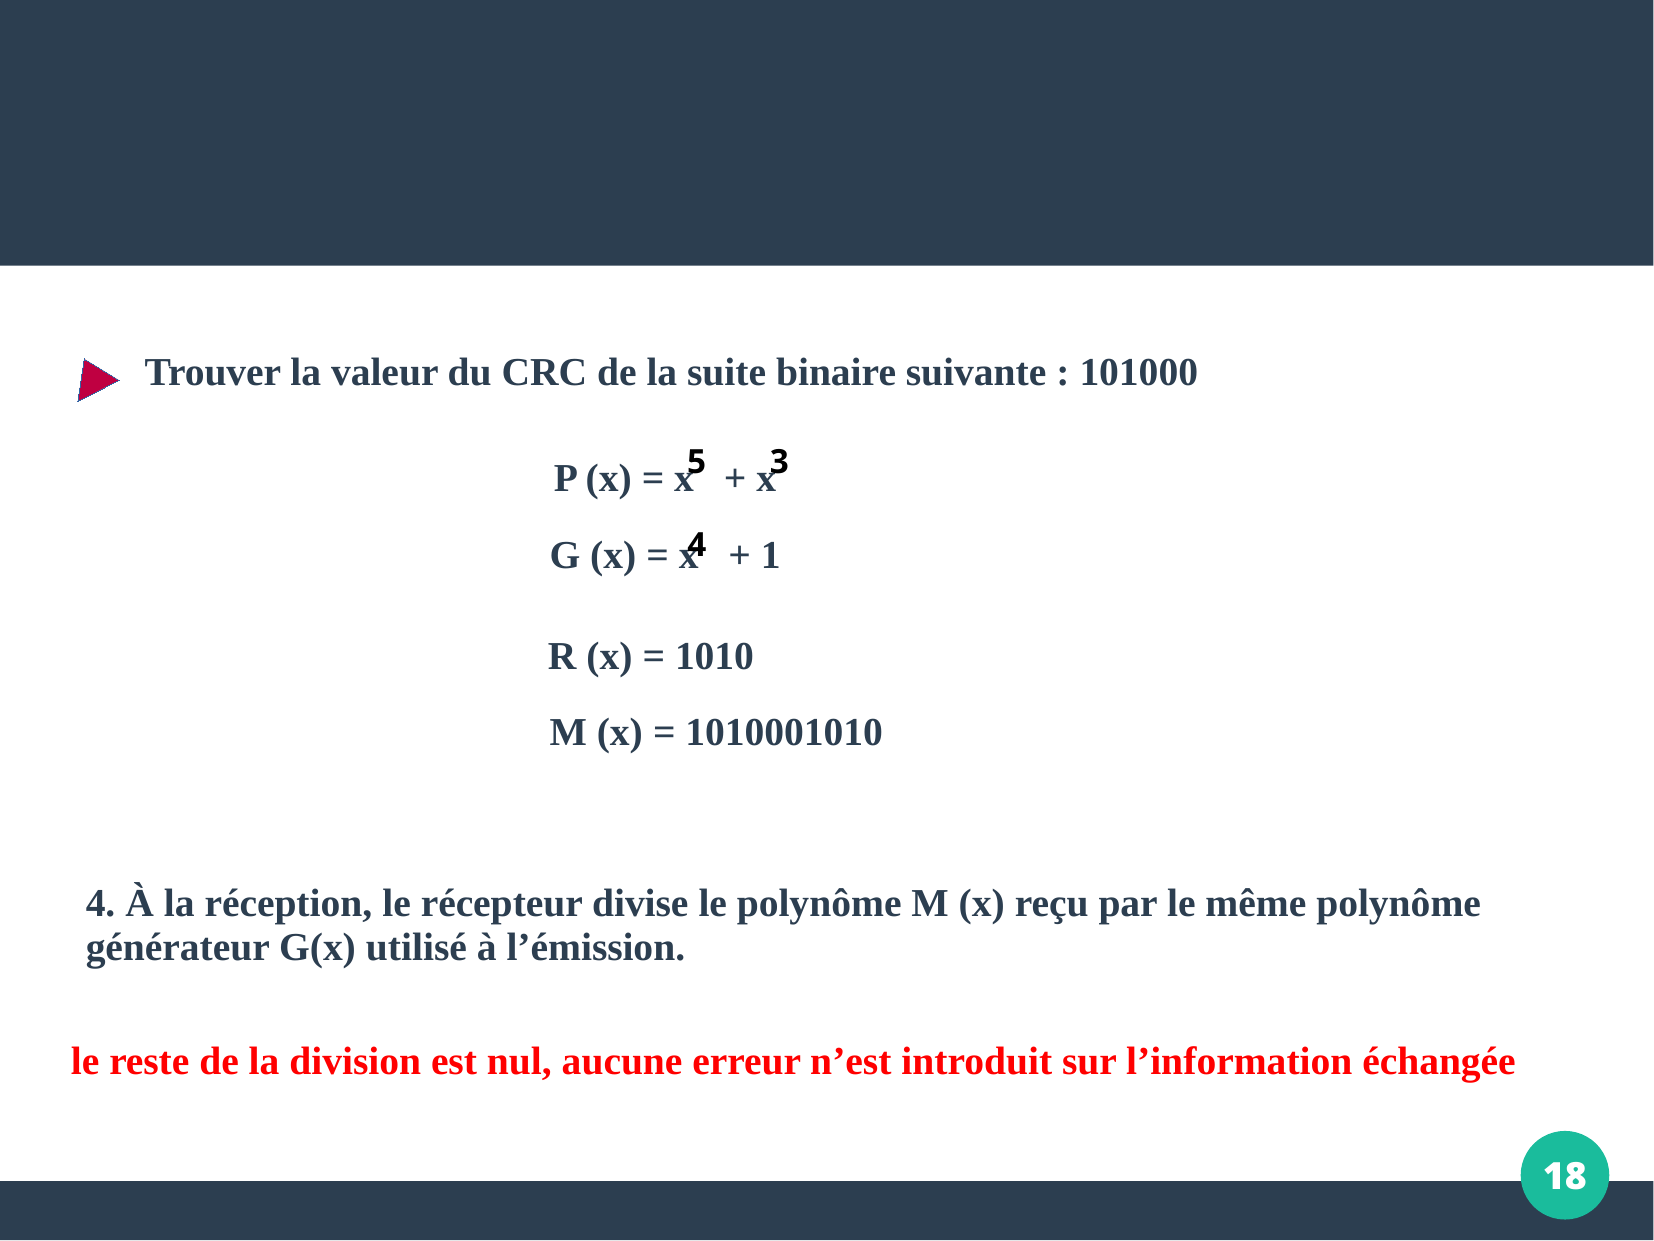

Trouver la valeur du CRC de la suite binaire suivante : 101000
5
3
 P (x) = x + x
4
G (x) = x + 1
 R (x) = 1010
M (x) = 1010001010
4. À la réception, le récepteur divise le polynôme M (x) reçu par le même polynôme générateur G(x) utilisé à l’émission.
le reste de la division est nul, aucune erreur n’est introduit sur l’information échangée
18